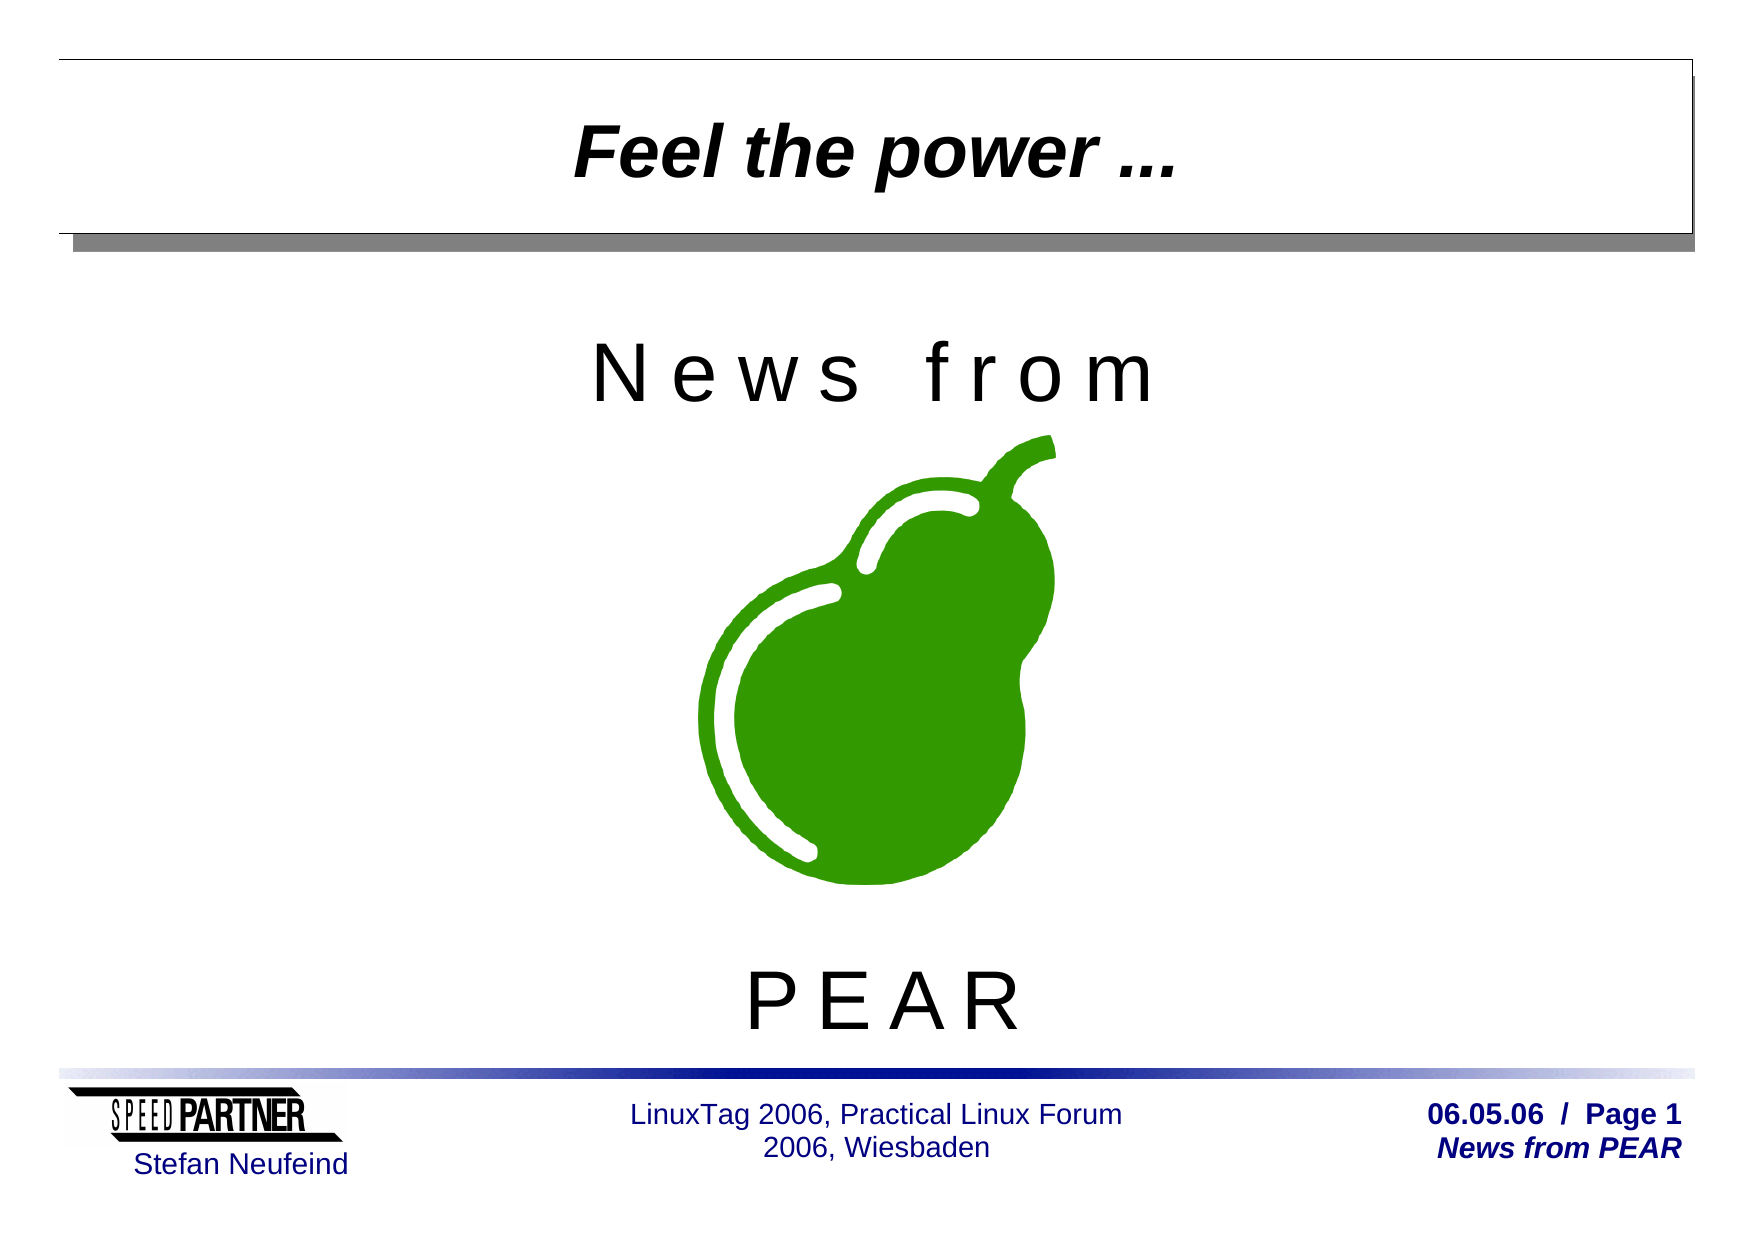

# Feel the power ...
News from
PEAR